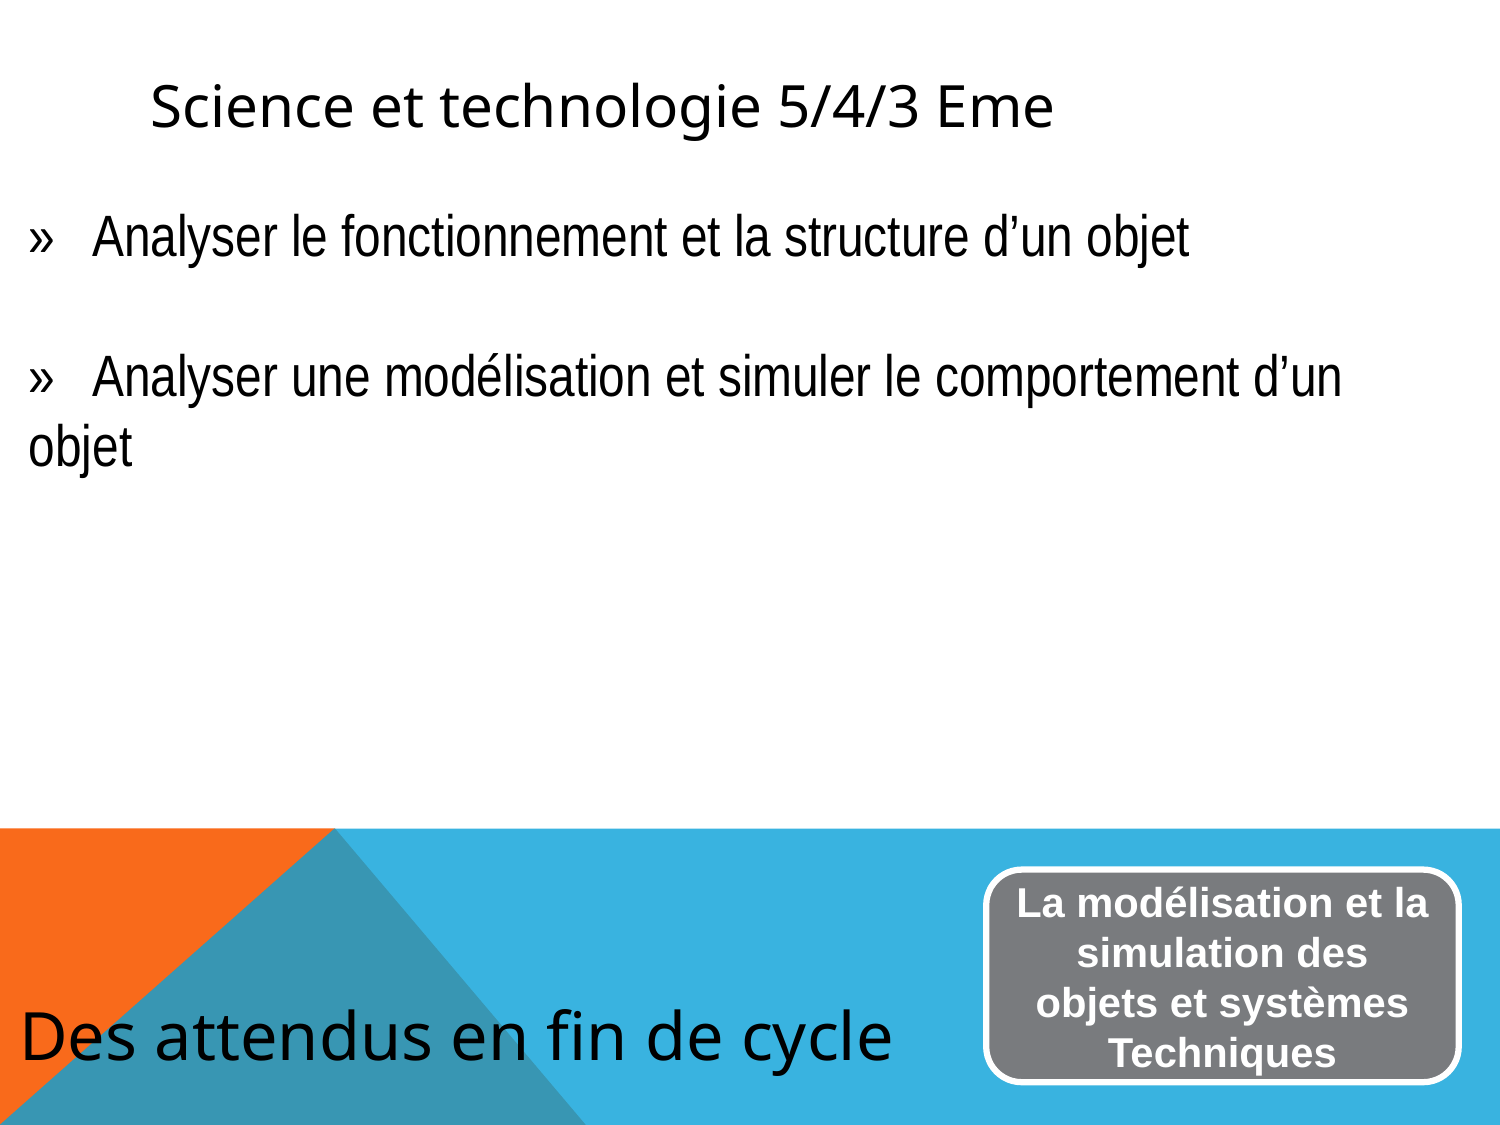

Science et technologie 5/4/3 Eme
» Analyser le fonctionnement et la structure d’un objet
» Analyser une modélisation et simuler le comportement d’un objet
La modélisation et la simulation des objets et systèmes Techniques
Des attendus en fin de cycle